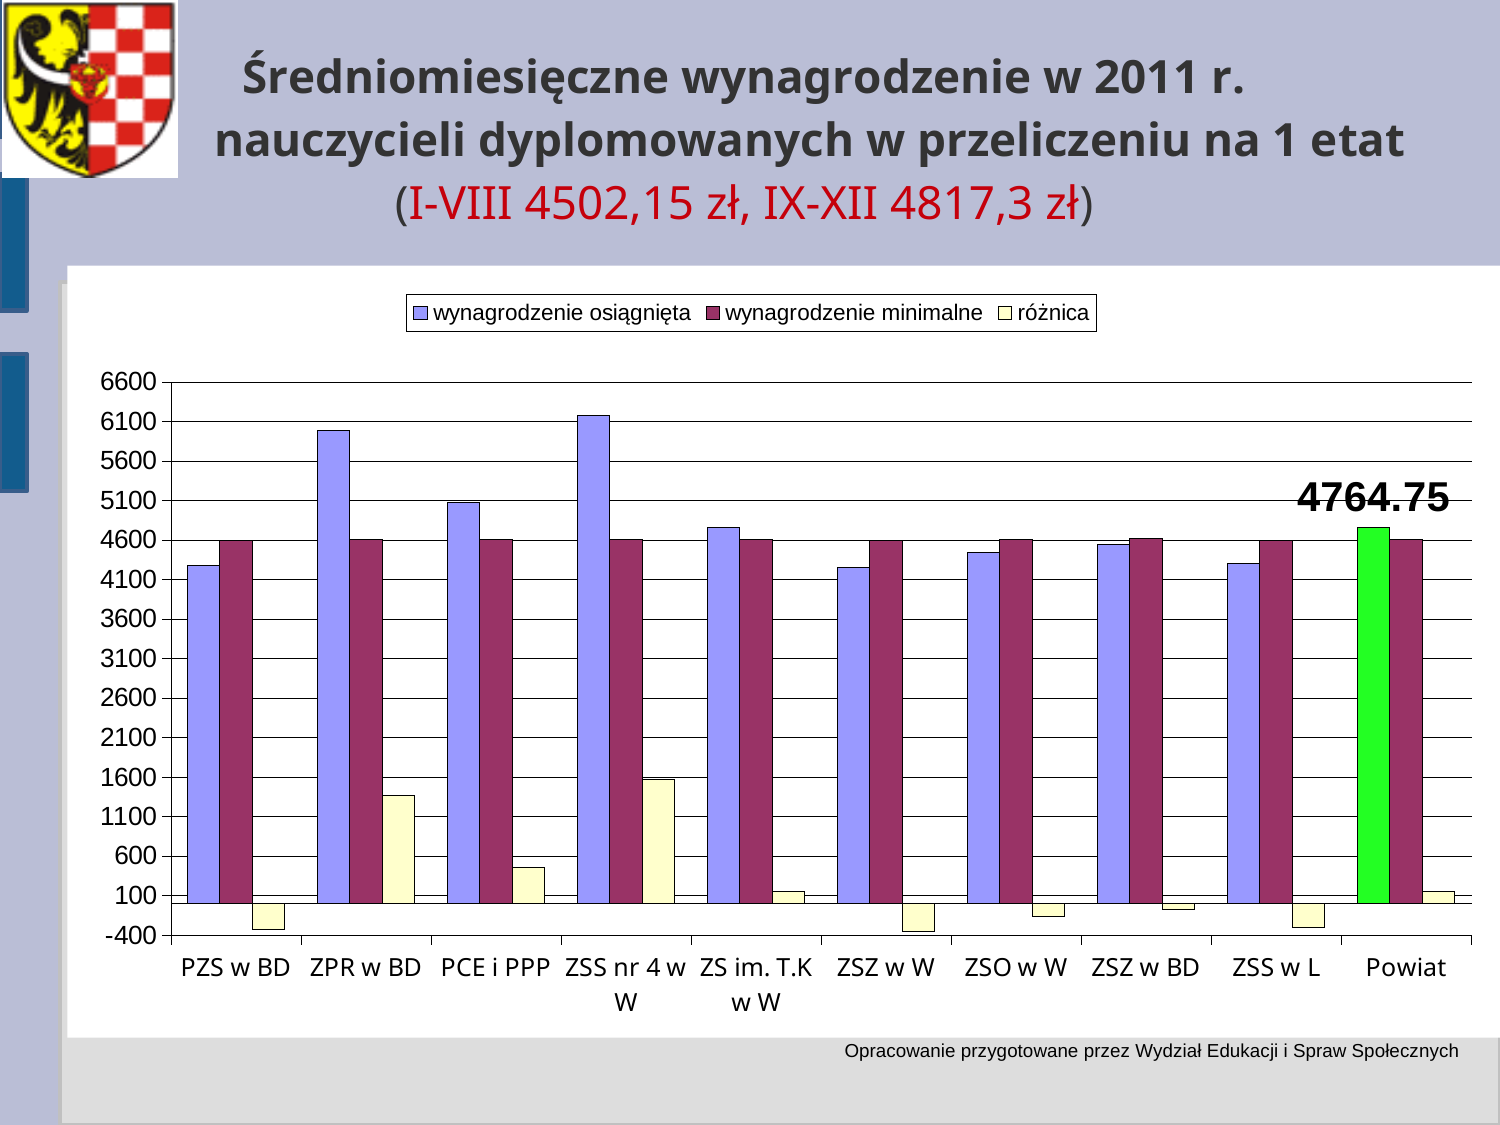

# Średniomiesięczne wynagrodzenie w 2011 r. nauczycieli dyplomowanych w przeliczeniu na 1 etat (I-VIII 4502,15 zł, IX-XII 4817,3 zł)
### Chart
| Category | wynagrodzenie osiągnięta | wynagrodzenie minimalne | różnica |
|---|---|---|---|
| PZS w BD | 4279.19 | 4601.42 | -322.23 |
| ZPR w BD | 5982.01 | 4609.55 | 1372.46 |
| PCE i PPP | 5075.55 | 4612.17 | 463.38 |
| ZSS nr 4 w W | 6170.75 | 4601.81 | 1568.94 |
| ZS im. T.K w W | 4764.57 | 4606.71 | 157.86 |
| ZSZ w W | 4250.08 | 4596.39 | -346.31 |
| ZSO w W | 4445.55 | 4608.23 | -162.68 |
| ZSZ w BD | 4547.93 | 4622.65 | -74.72 |
| ZSS w L | 4298.57 | 4599.54 | -300.97 |
| Powiat | 4764.75 | 4607.16 | 157.59 |Opracowanie przygotowane przez Wydział Edukacji i Spraw Społecznych